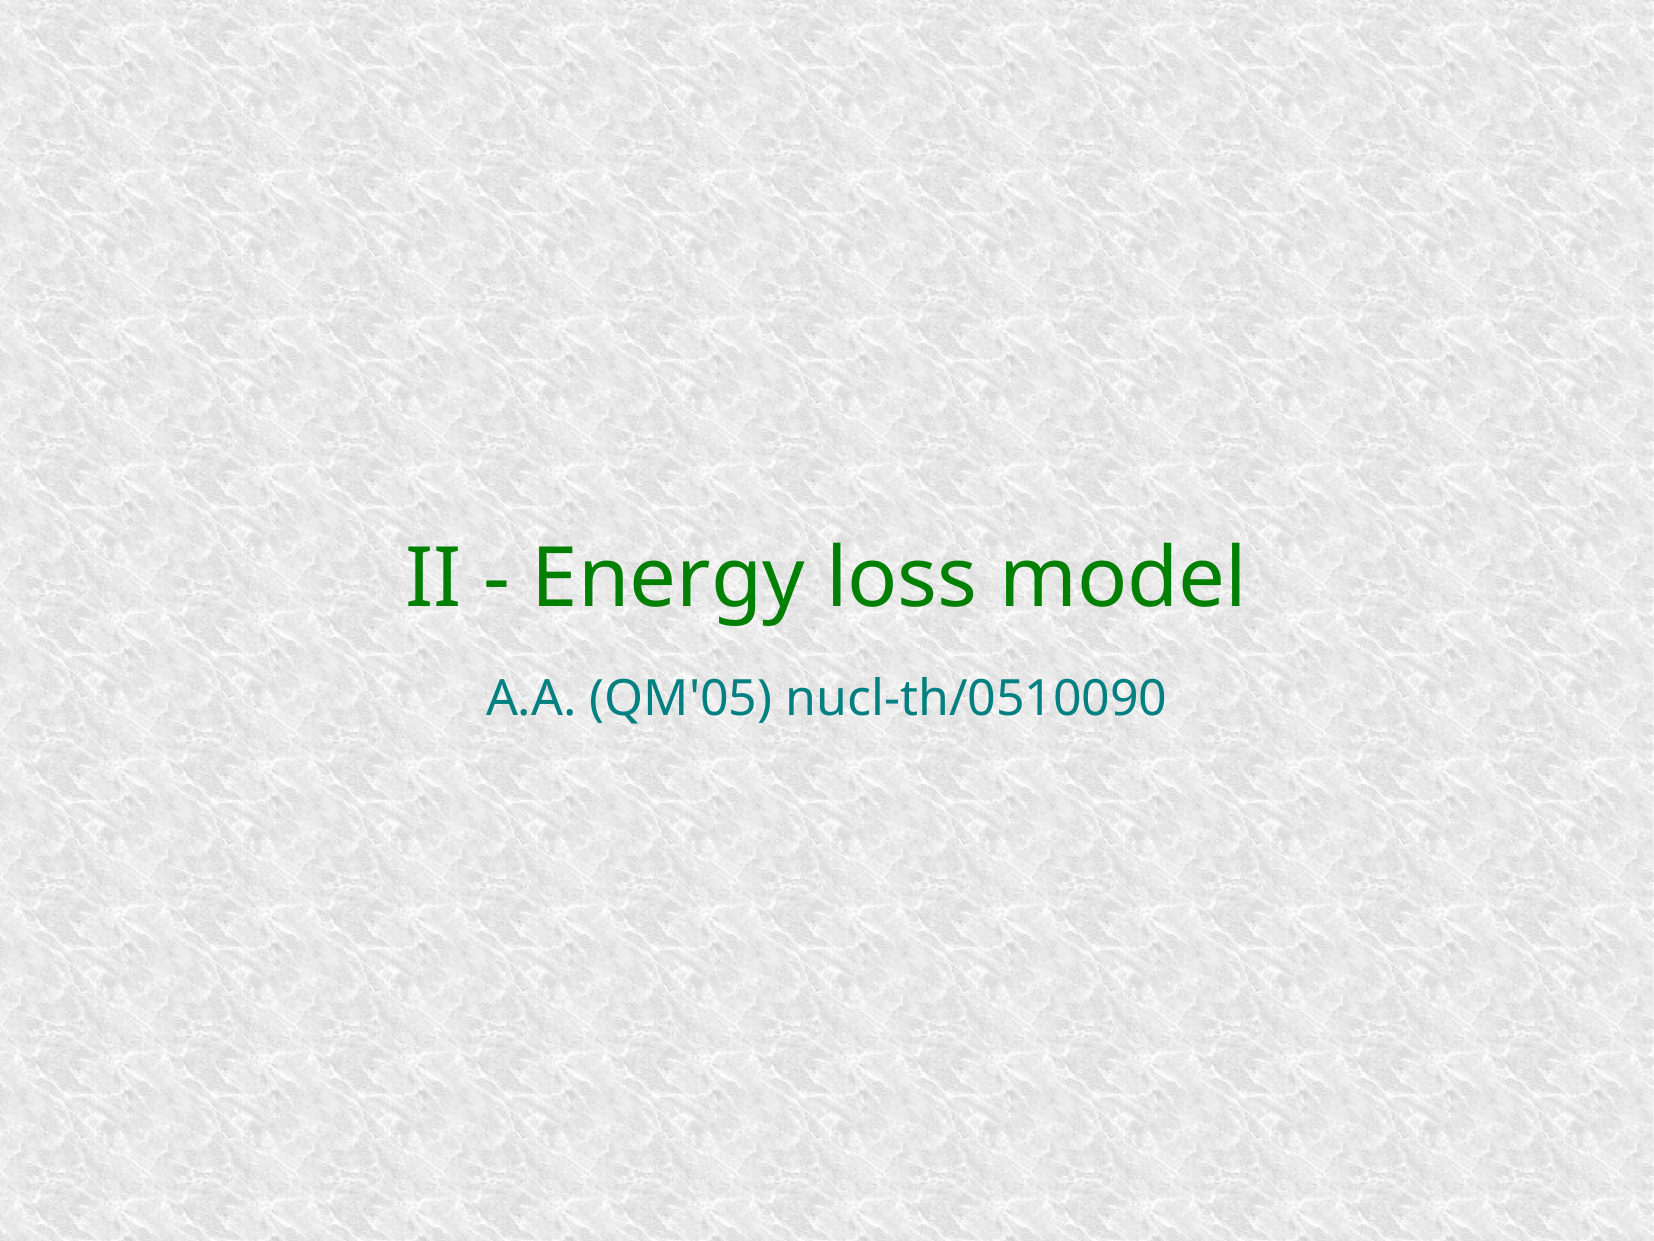

II - Energy loss model
A.A. (QM'05) nucl-th/0510090